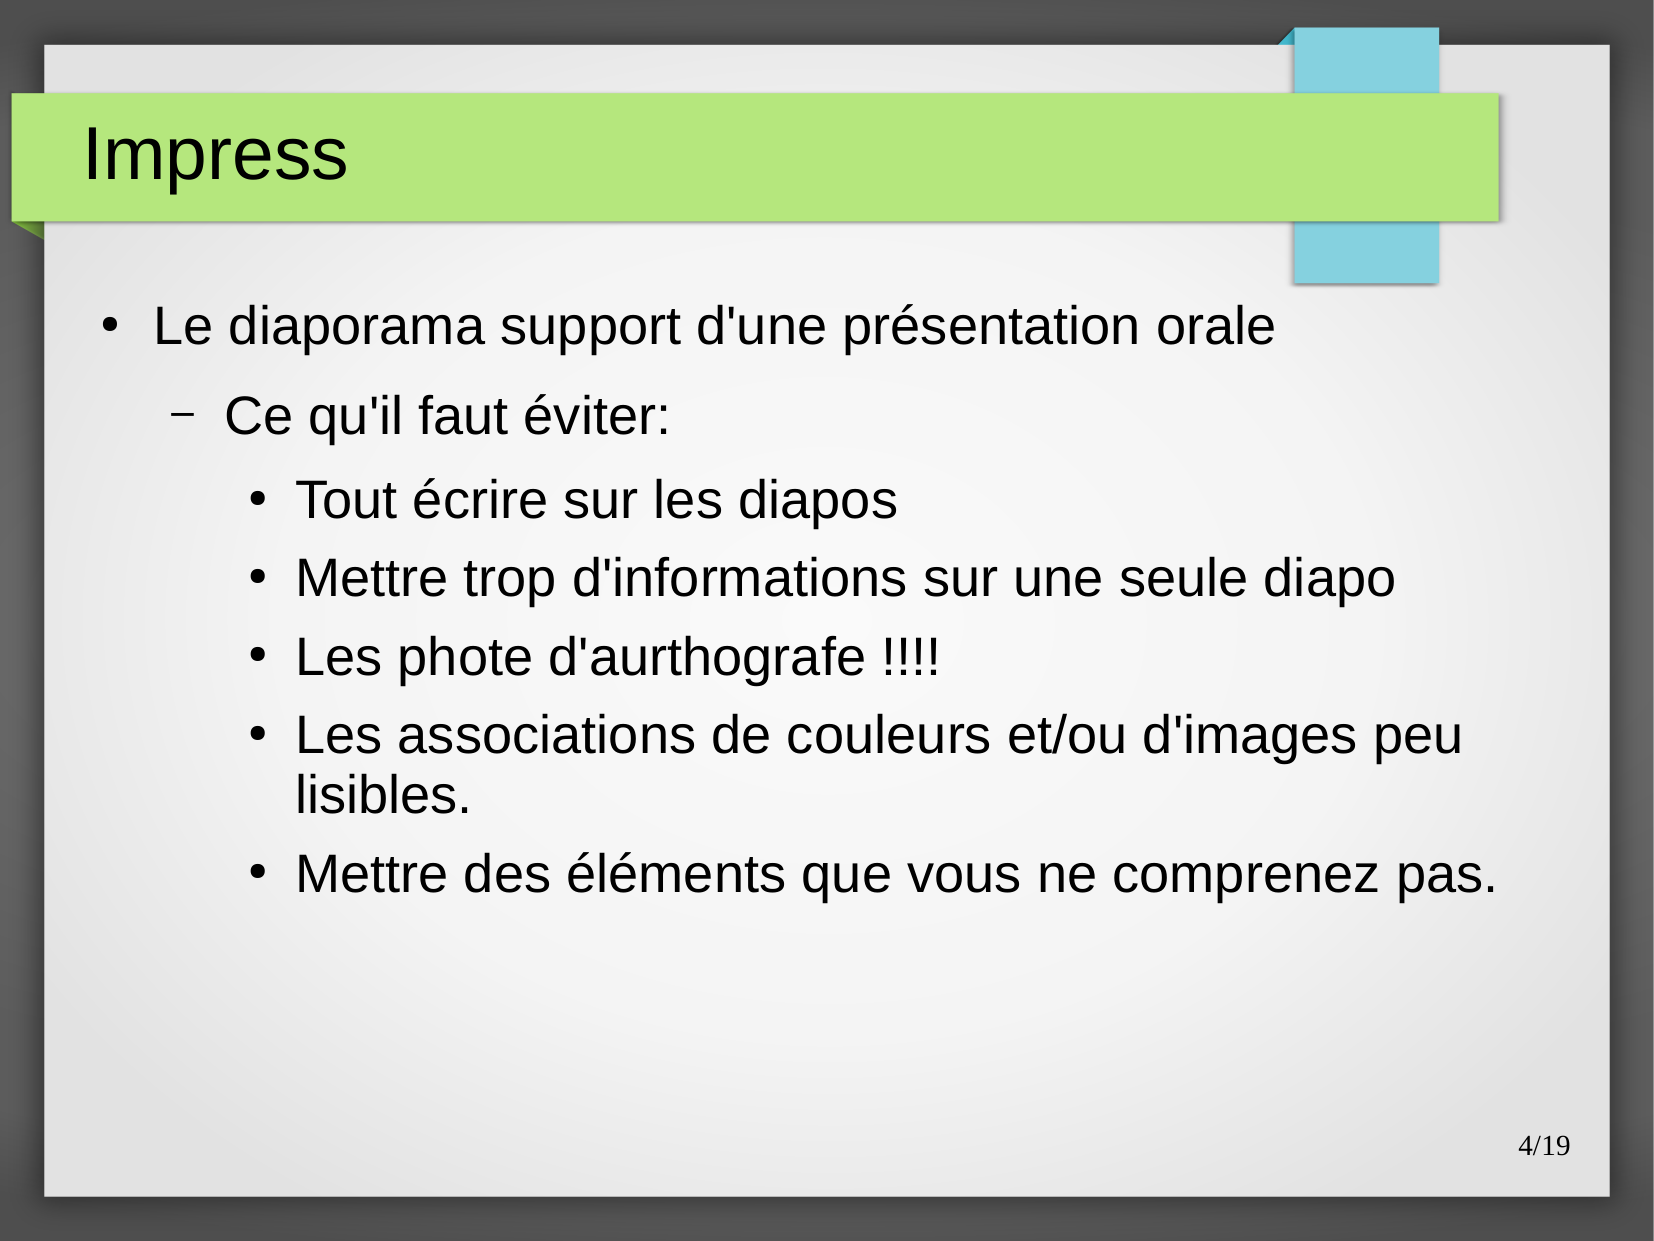

# Impress
Le diaporama support d'une présentation orale
Ce qu'il faut éviter:
Tout écrire sur les diapos
Mettre trop d'informations sur une seule diapo
Les phote d'aurthografe !!!!
Les associations de couleurs et/ou d'images peu lisibles.
Mettre des éléments que vous ne comprenez pas.
4